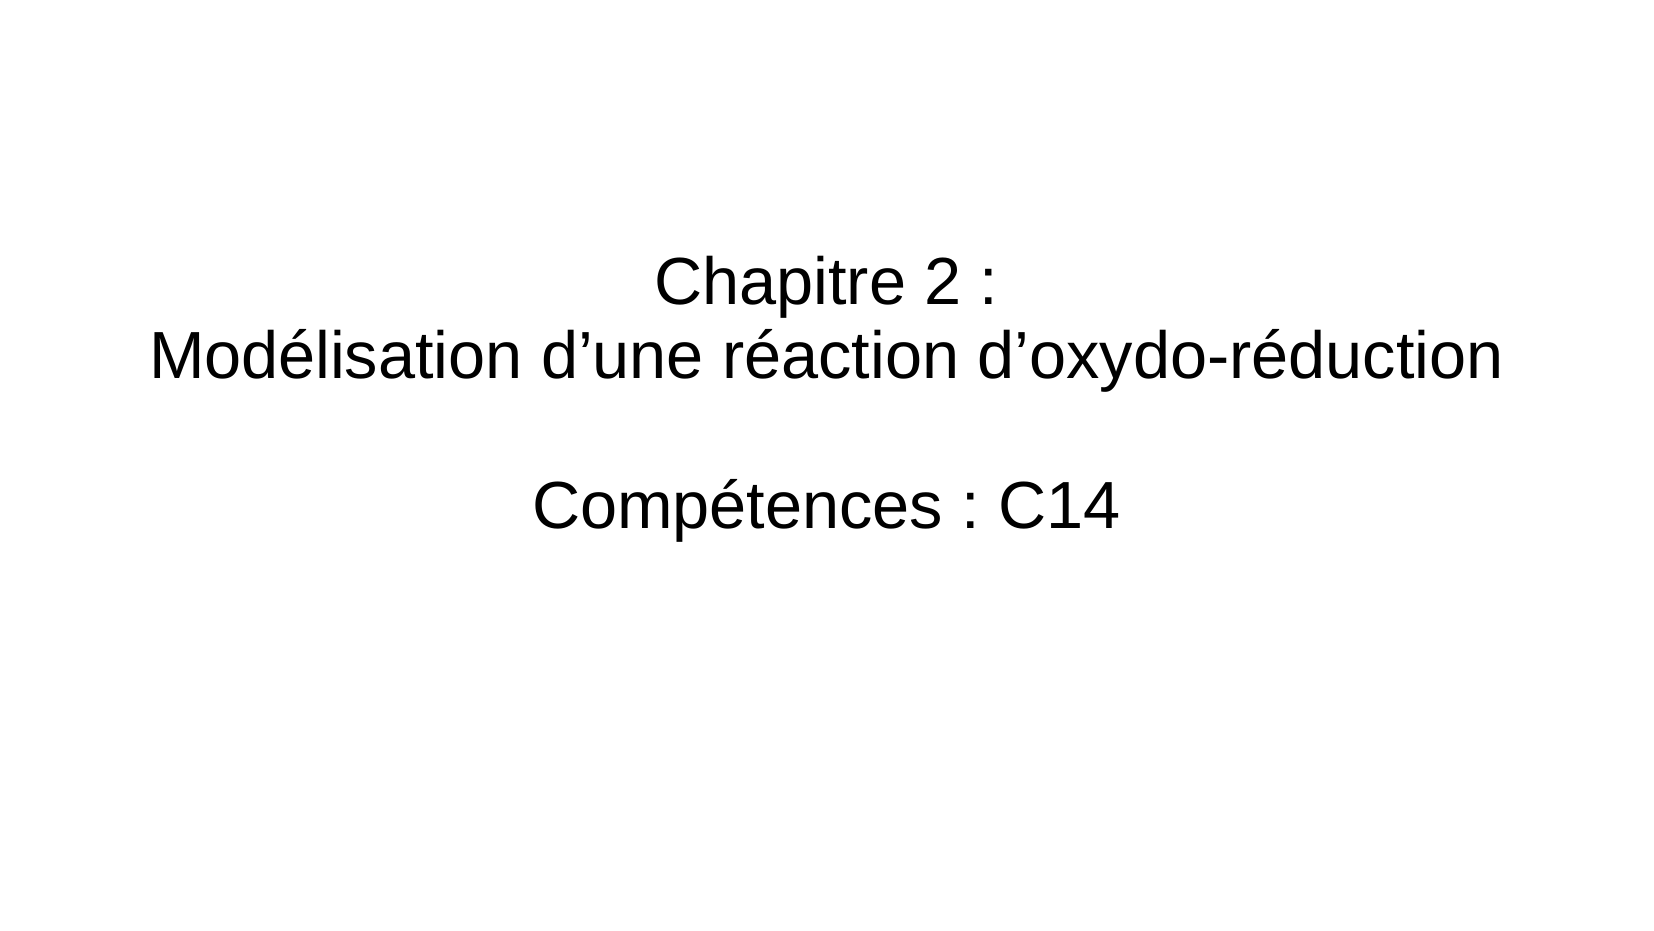

# Chapitre 2 :
Modélisation d’une réaction d’oxydo-réduction
Compétences : C14